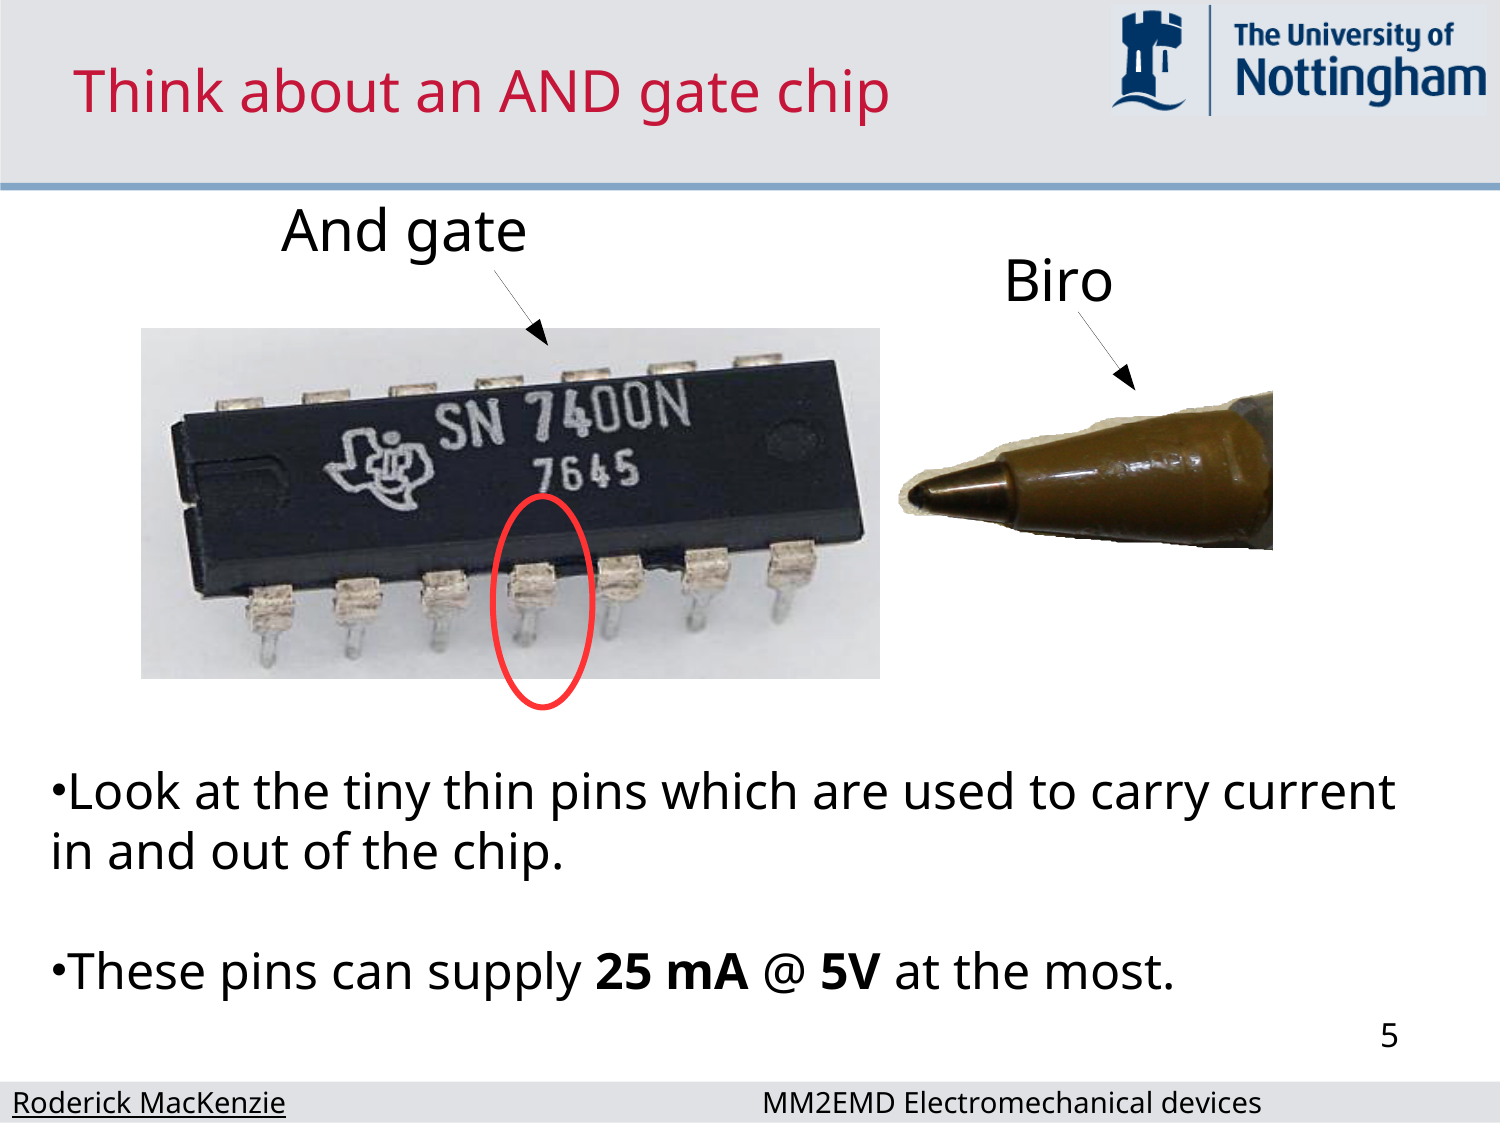

# Think about an AND gate chip
And gate
Biro
Look at the tiny thin pins which are used to carry current in and out of the chip.
These pins can supply 25 mA @ 5V at the most.